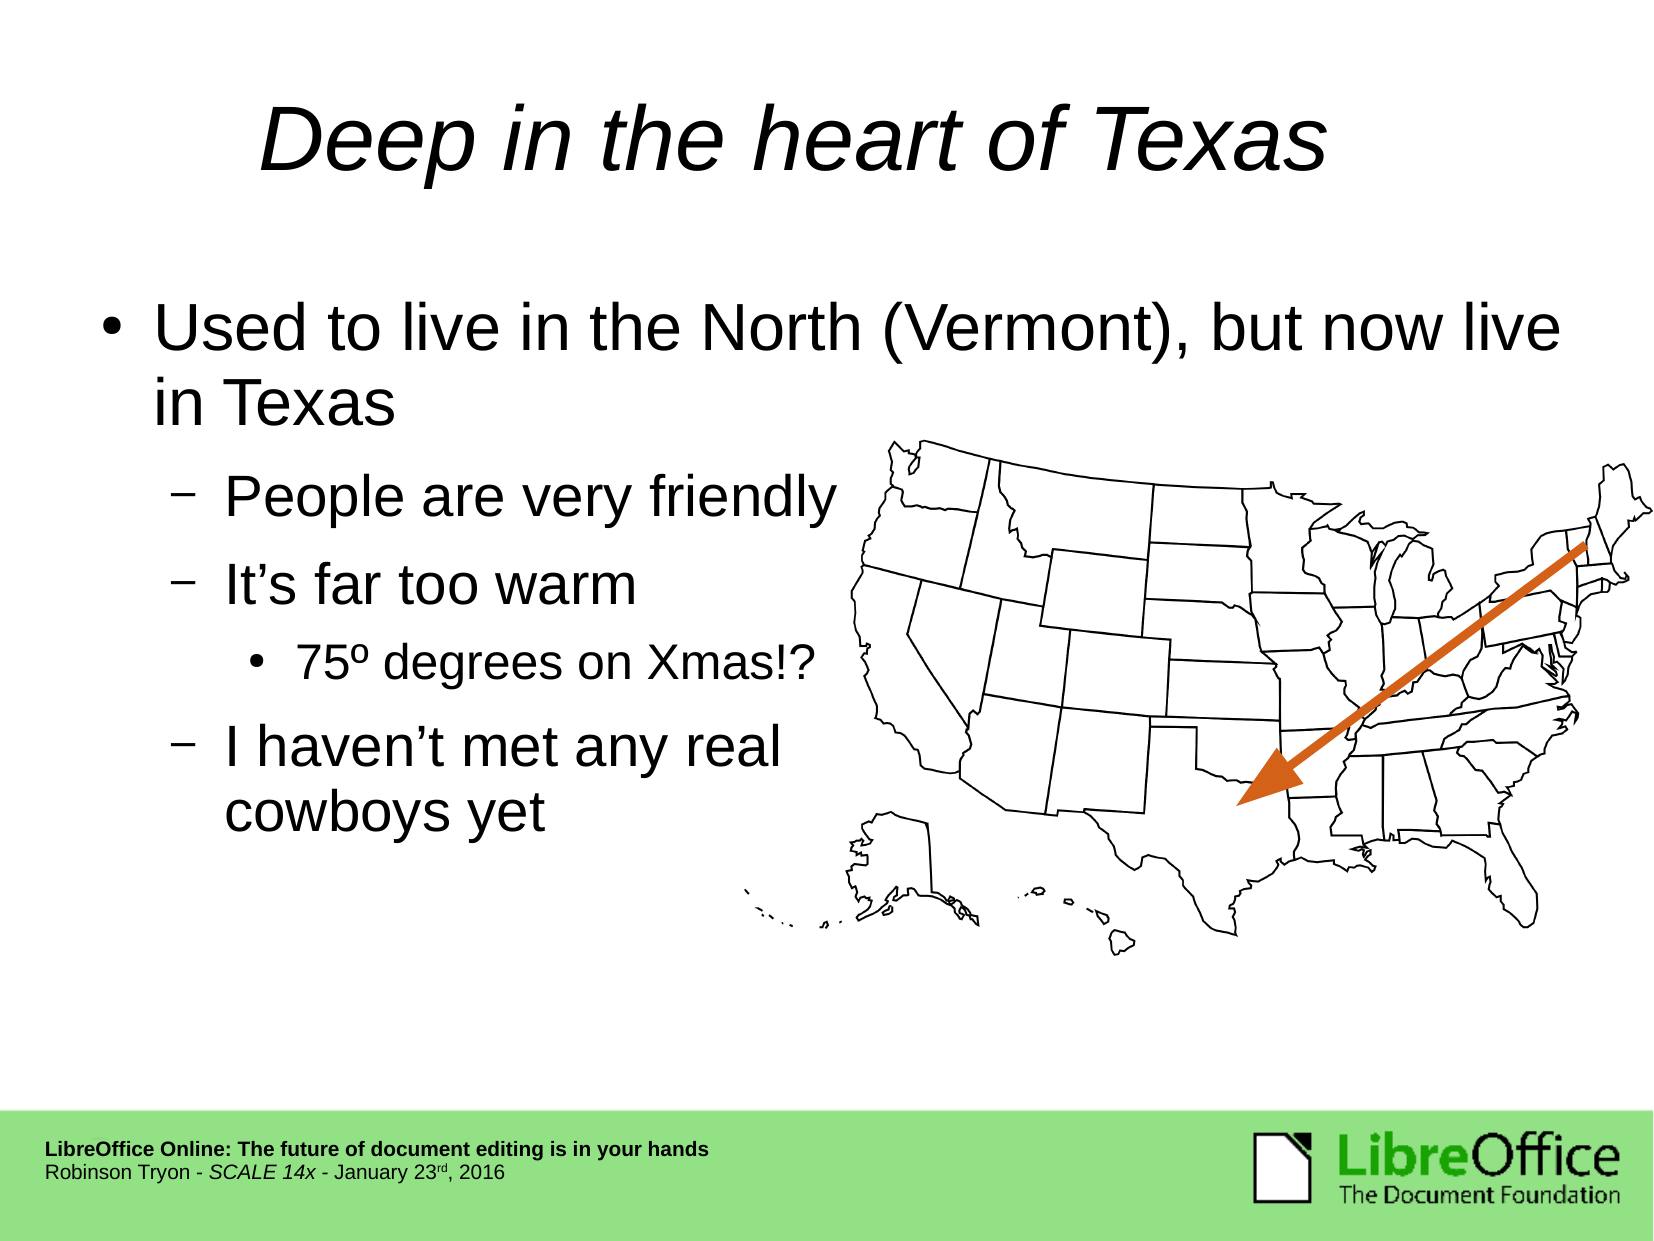

# Deep in the heart of Texas
Used to live in the North (Vermont), but now live in Texas
People are very friendly
It’s far too warm
75º degrees on Xmas!?
I haven’t met any real
cowboys yet